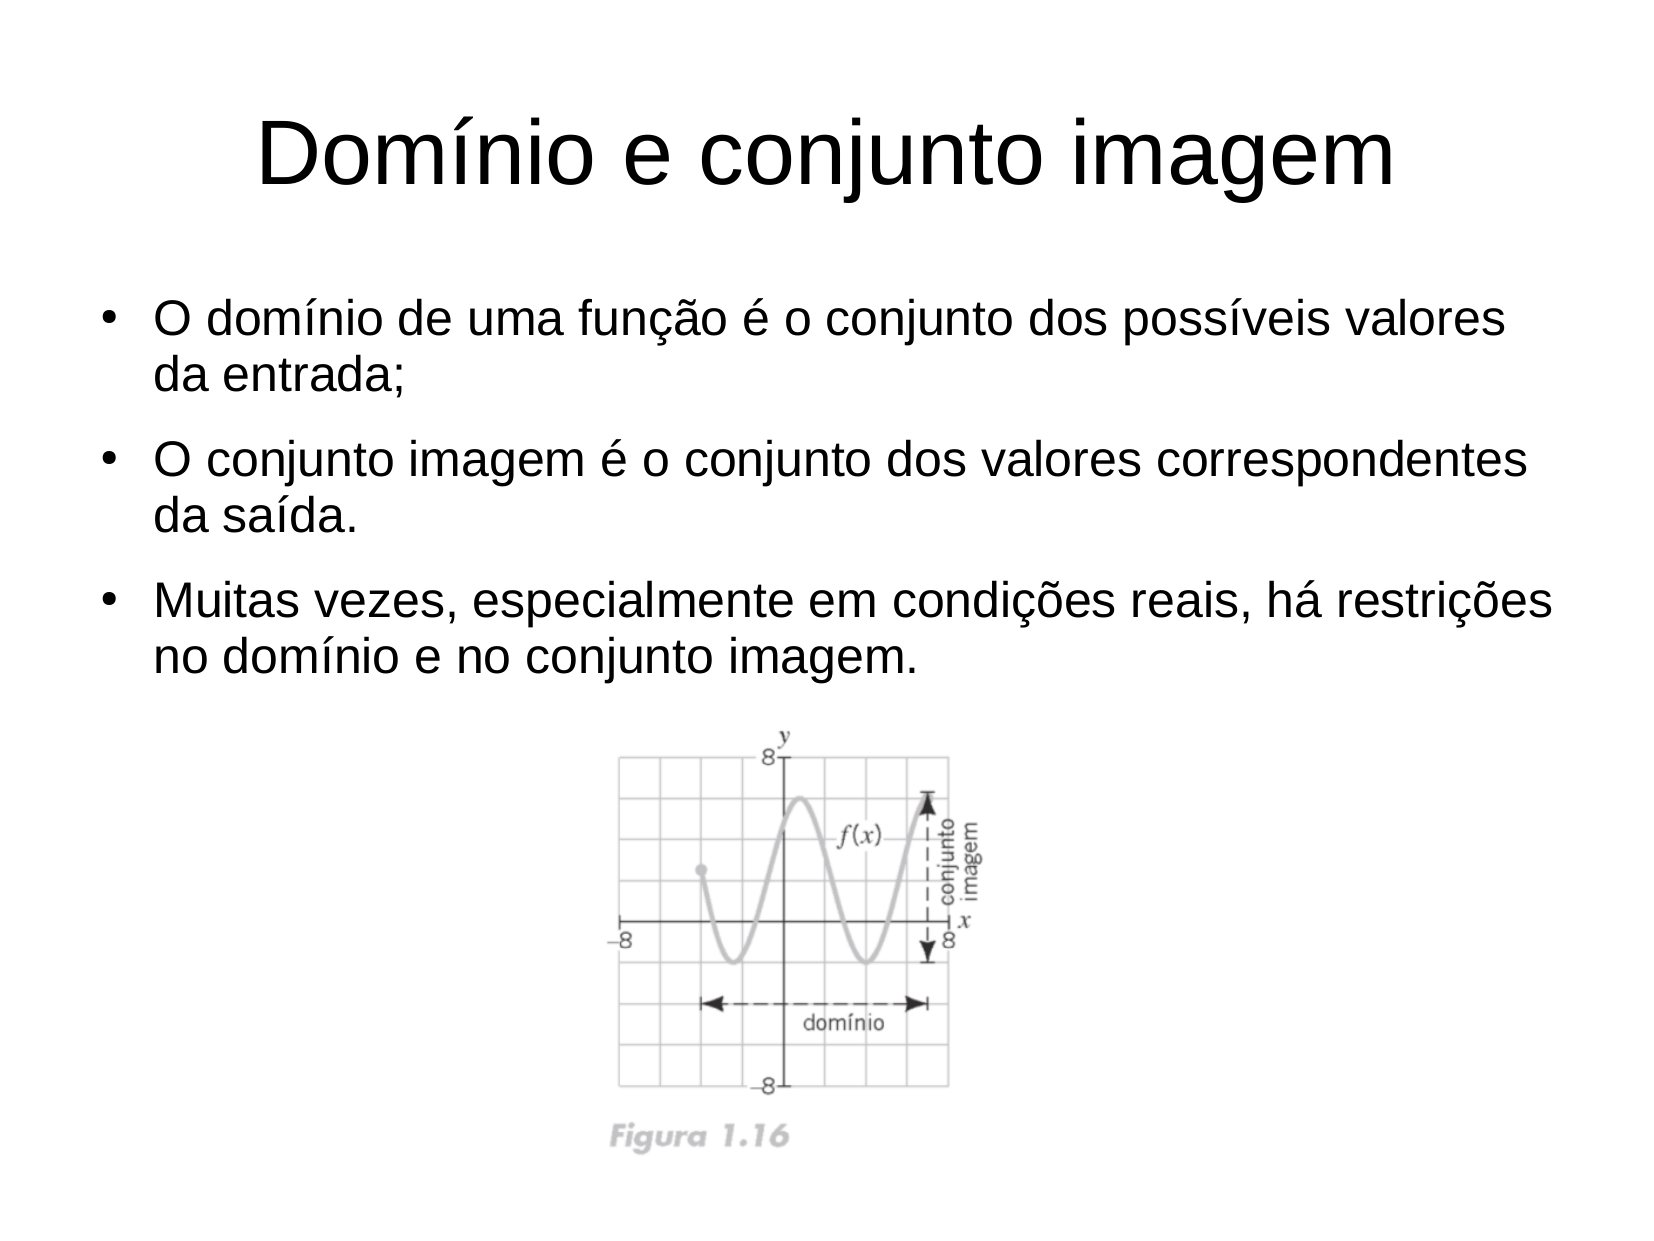

# Domínio e conjunto imagem
O domínio de uma função é o conjunto dos possíveis valores da entrada;
O conjunto imagem é o conjunto dos valores correspondentes da saída.
Muitas vezes, especialmente em condições reais, há restrições no domínio e no conjunto imagem.